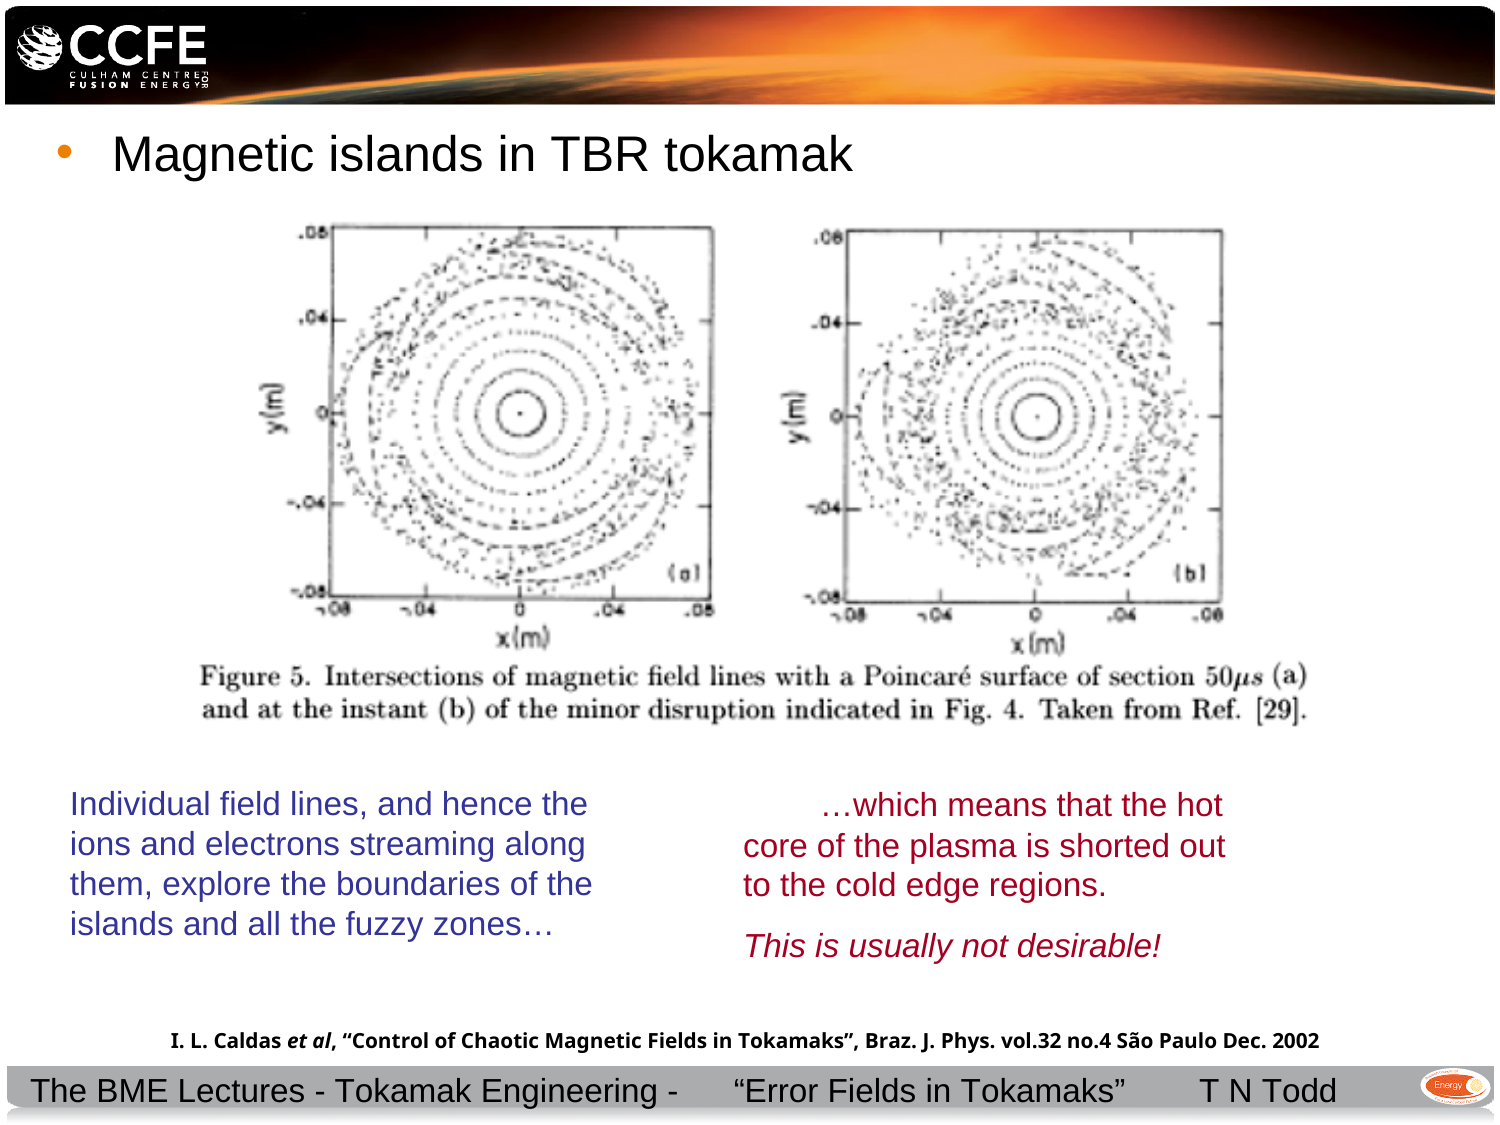

# Magnetic islands in TBR tokamak
		…which means that the hot core of the plasma is shorted out to the cold edge regions.
	This is usually not desirable!
	Individual field lines, and hence the ions and electrons streaming along them, explore the boundaries of the islands and all the fuzzy zones…
I. L. Caldas et al, “Control of Chaotic Magnetic Fields in Tokamaks”, Braz. J. Phys. vol.32 no.4 São Paulo Dec. 2002